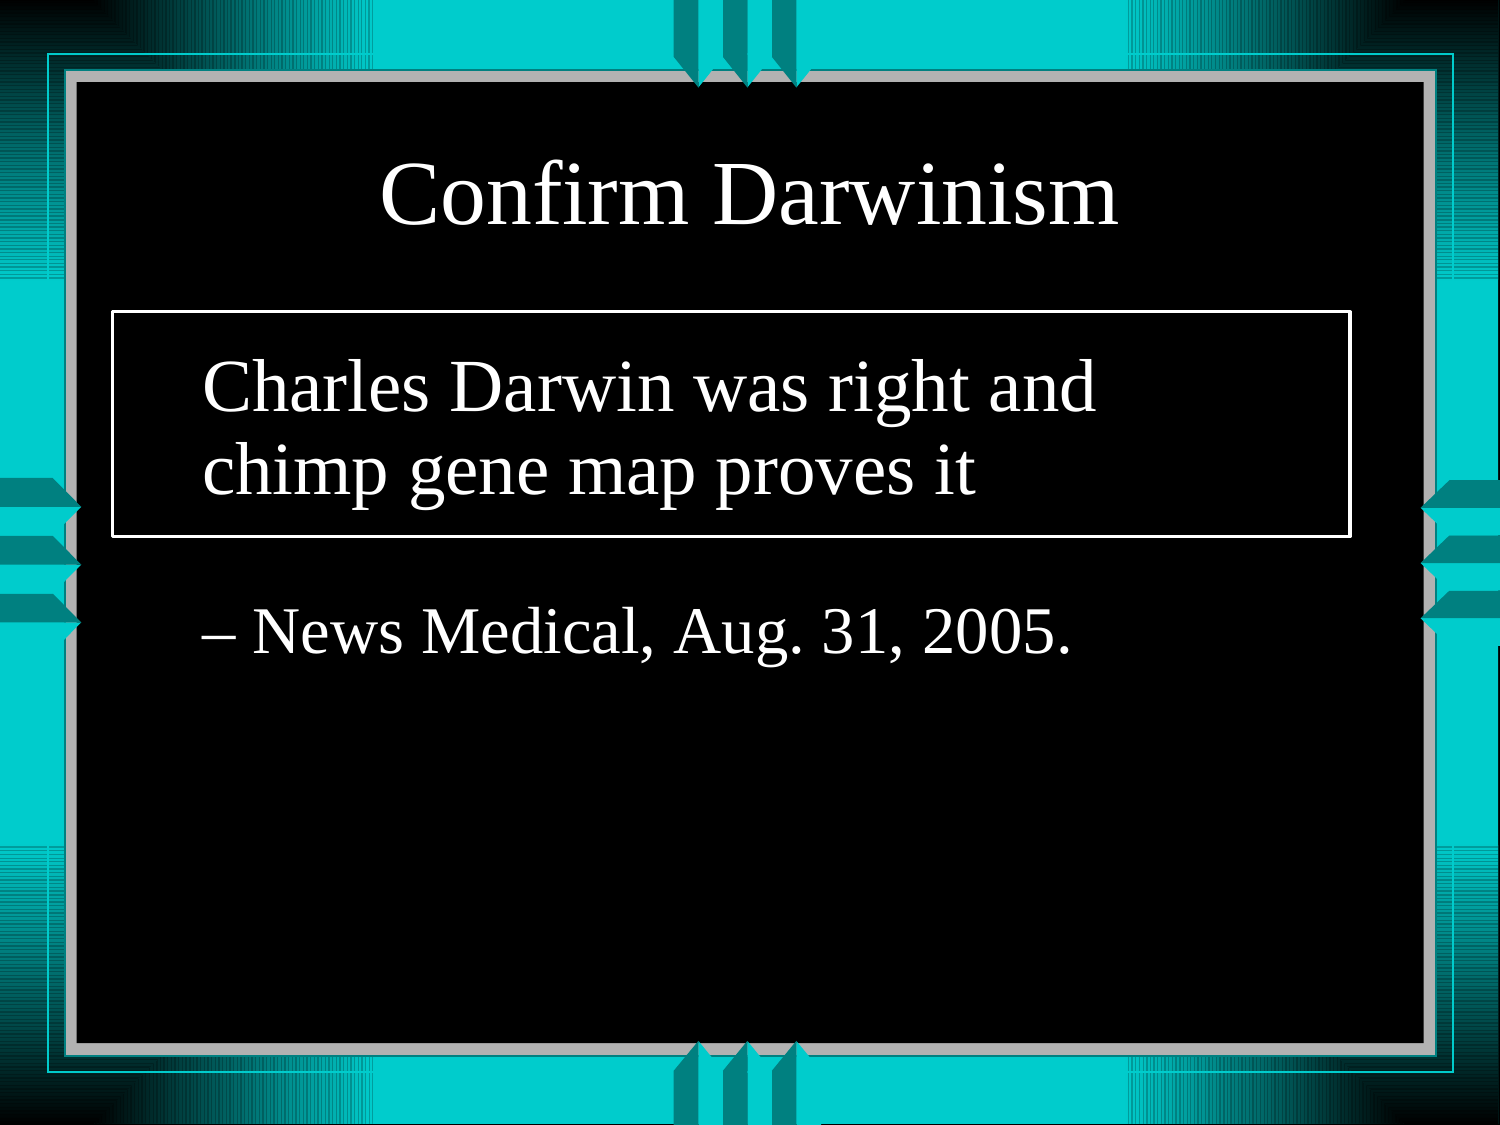

# Confirm Darwinism
Charles Darwin was right and chimp gene map proves it
– News Medical, Aug. 31, 2005.